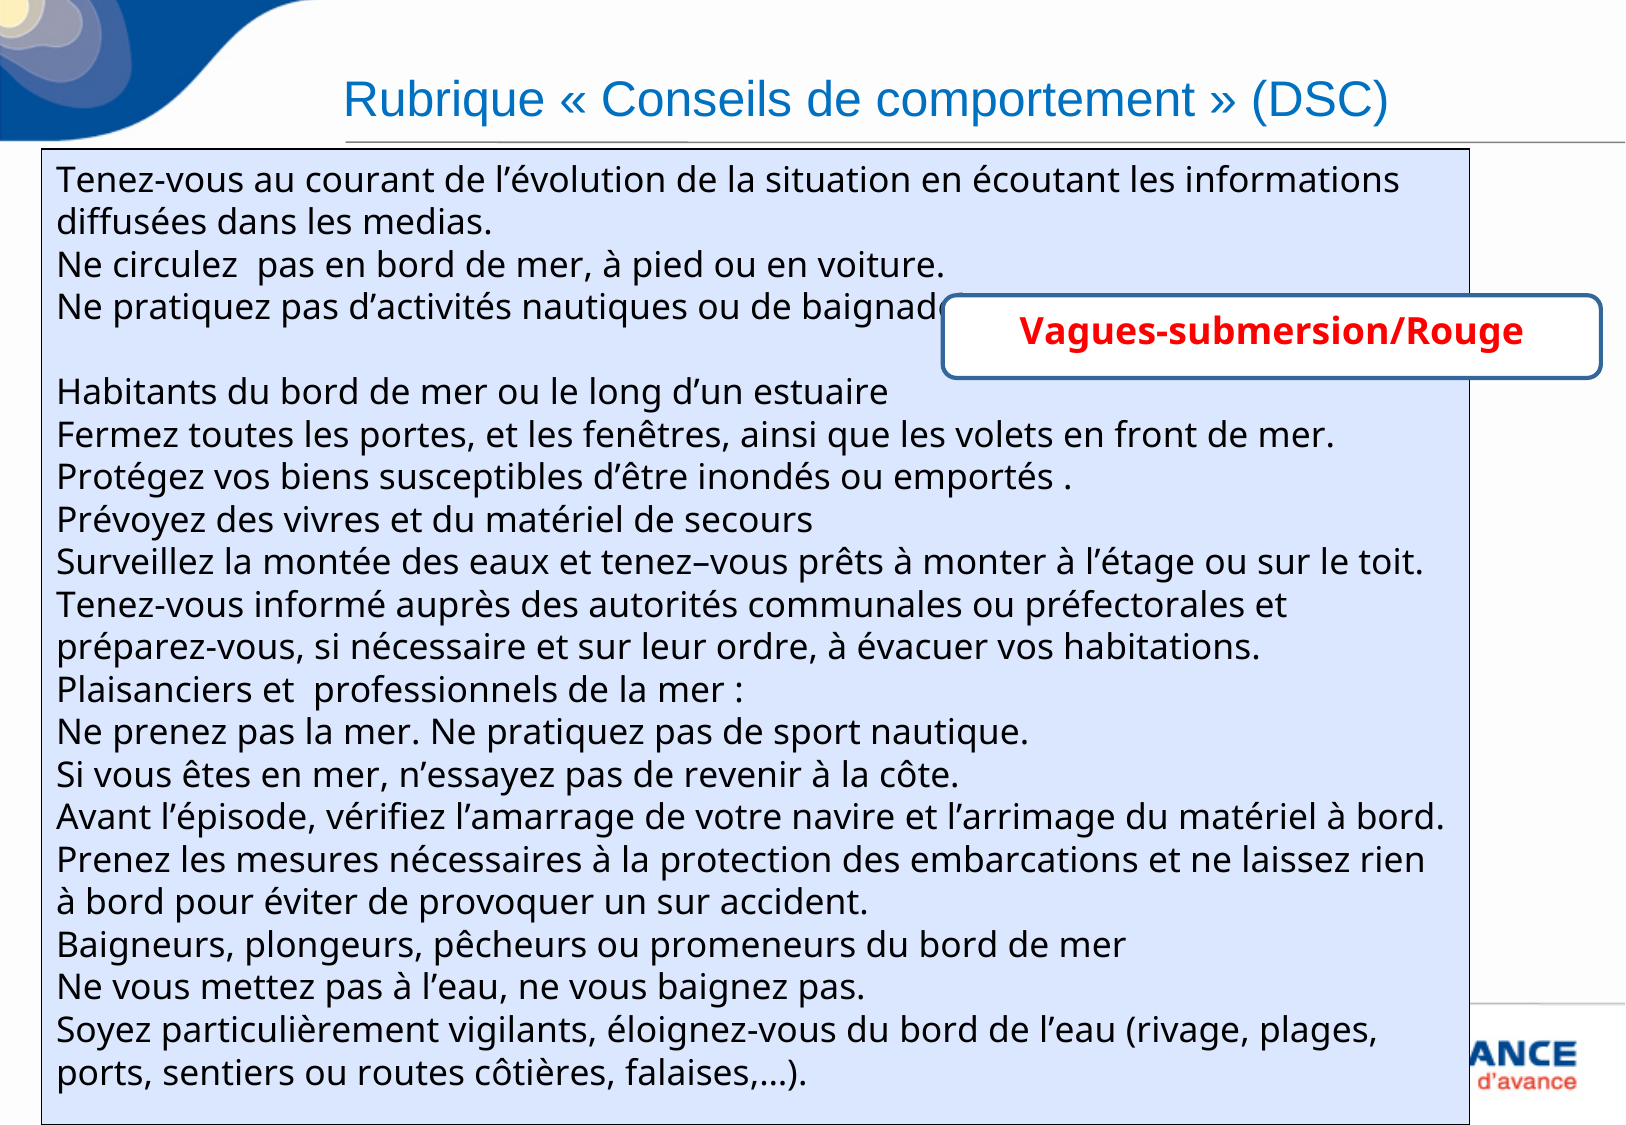

Vagues-submersion/Rouge
# Rubrique « Conseils de comportement » (DSC)
Tenez-vous au courant de l’évolution de la situation en écoutant les informations diffusées dans les medias.
Ne circulez pas en bord de mer, à pied ou en voiture.
Ne pratiquez pas d’activités nautiques ou de baignade.
Habitants du bord de mer ou le long d’un estuaire
Fermez toutes les portes, et les fenêtres, ainsi que les volets en front de mer.
Protégez vos biens susceptibles d’être inondés ou emportés .
Prévoyez des vivres et du matériel de secours
Surveillez la montée des eaux et tenez–vous prêts à monter à l’étage ou sur le toit.
Tenez-vous informé auprès des autorités communales ou préfectorales et préparez-vous, si nécessaire et sur leur ordre, à évacuer vos habitations.
Plaisanciers et professionnels de la mer :
Ne prenez pas la mer. Ne pratiquez pas de sport nautique.
Si vous êtes en mer, n’essayez pas de revenir à la côte.
Avant l’épisode, vérifiez l’amarrage de votre navire et l’arrimage du matériel à bord. Prenez les mesures nécessaires à la protection des embarcations et ne laissez rien à bord pour éviter de provoquer un sur accident.
Baigneurs, plongeurs, pêcheurs ou promeneurs du bord de mer
Ne vous mettez pas à l’eau, ne vous baignez pas.
Soyez particulièrement vigilants, éloignez-vous du bord de l’eau (rivage, plages, ports, sentiers ou routes côtières, falaises,…).